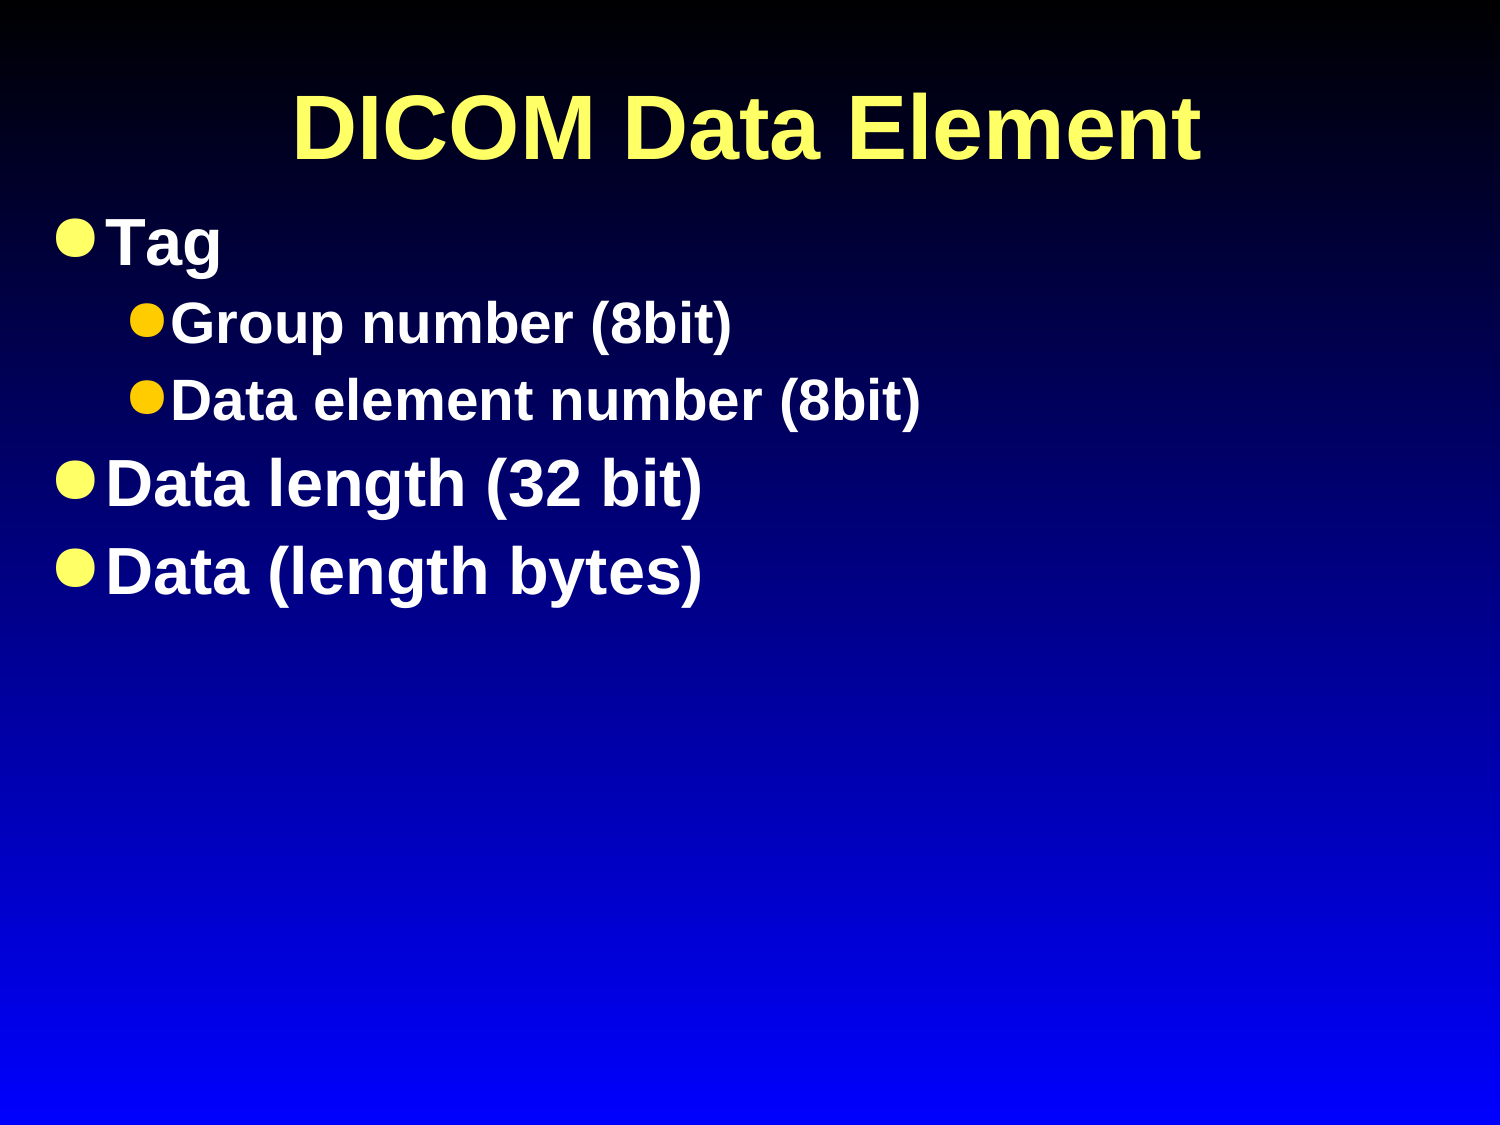

# DICOM Data Element
Tag
Group number (8bit)
Data element number (8bit)
Data length (32 bit)
Data (length bytes)